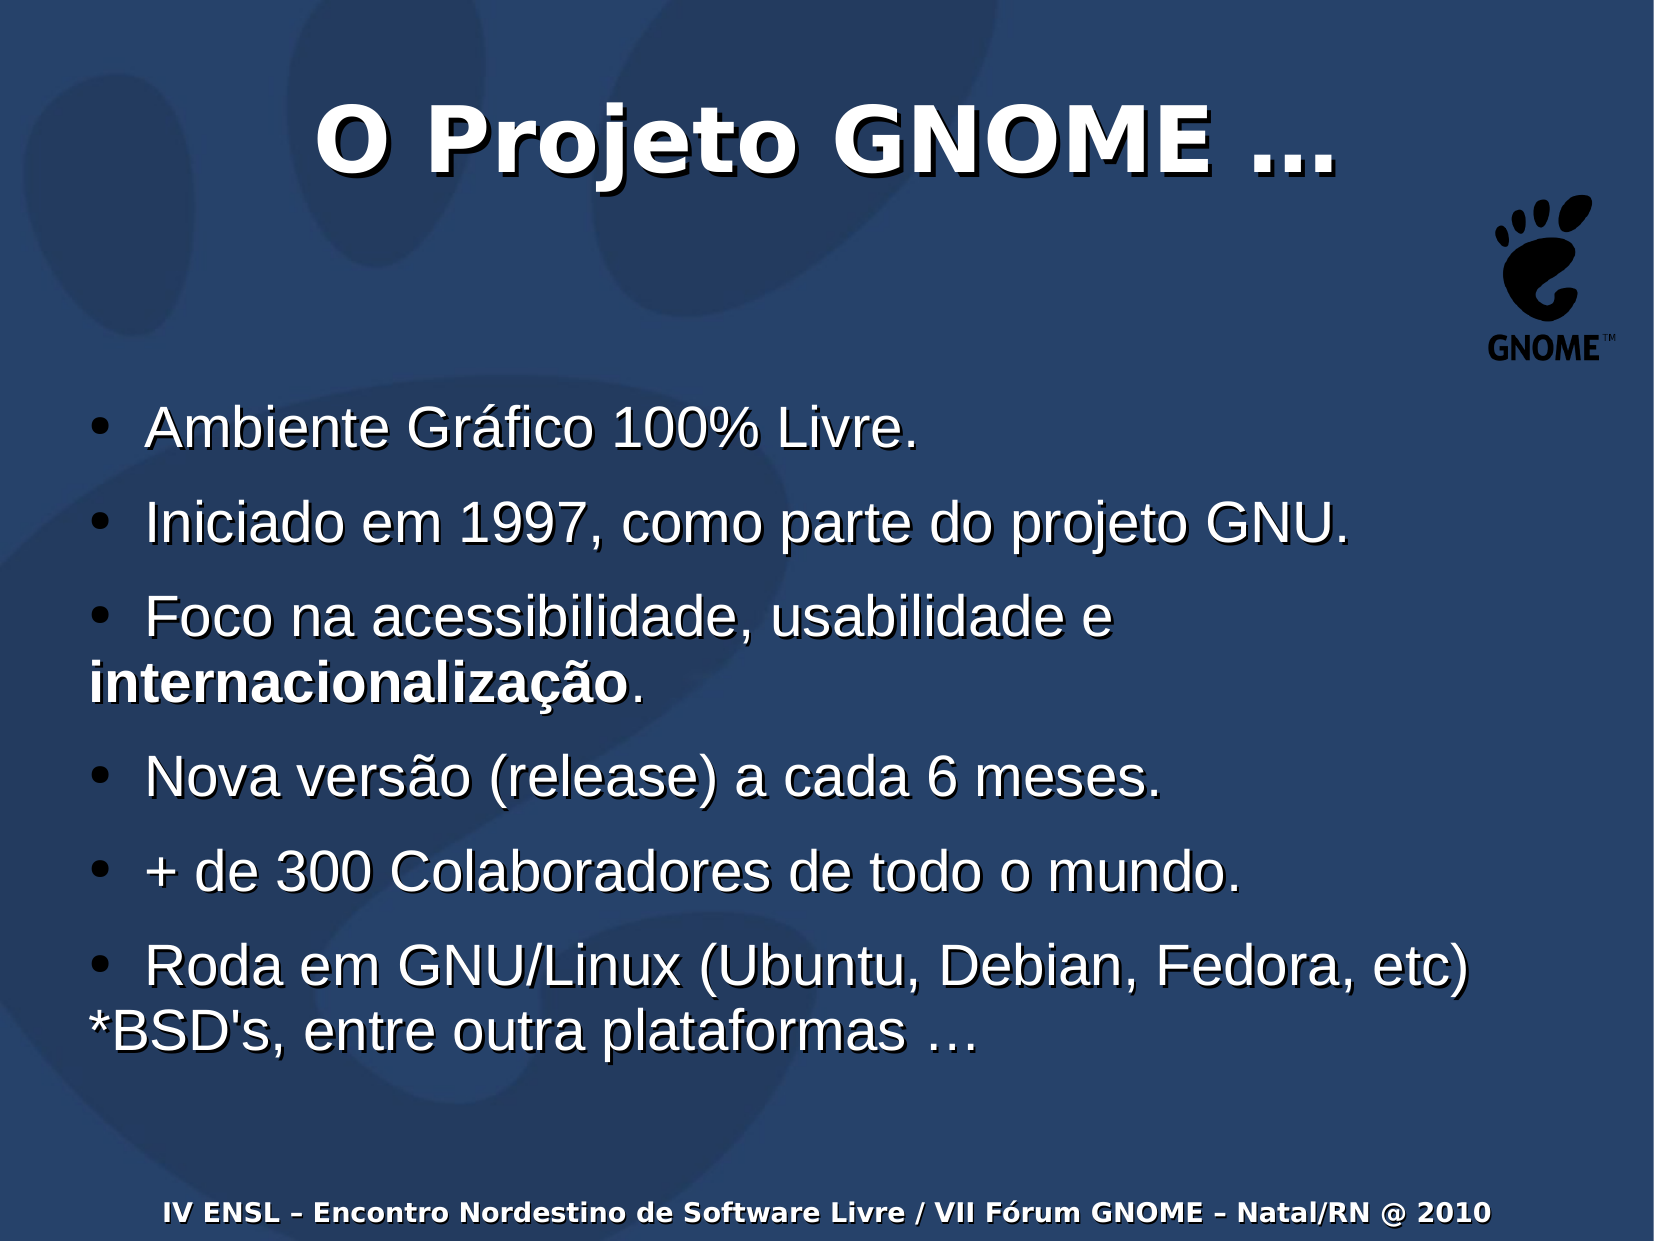

# O Projeto GNOME …
 Ambiente Gráfico 100% Livre.
 Iniciado em 1997, como parte do projeto GNU.
 Foco na acessibilidade, usabilidade e internacionalização.
 Nova versão (release) a cada 6 meses.
 + de 300 Colaboradores de todo o mundo.
 Roda em GNU/Linux (Ubuntu, Debian, Fedora, etc) *BSD's, entre outra plataformas …
IV ENSL – Encontro Nordestino de Software Livre / VII Fórum GNOME – Natal/RN @ 2010